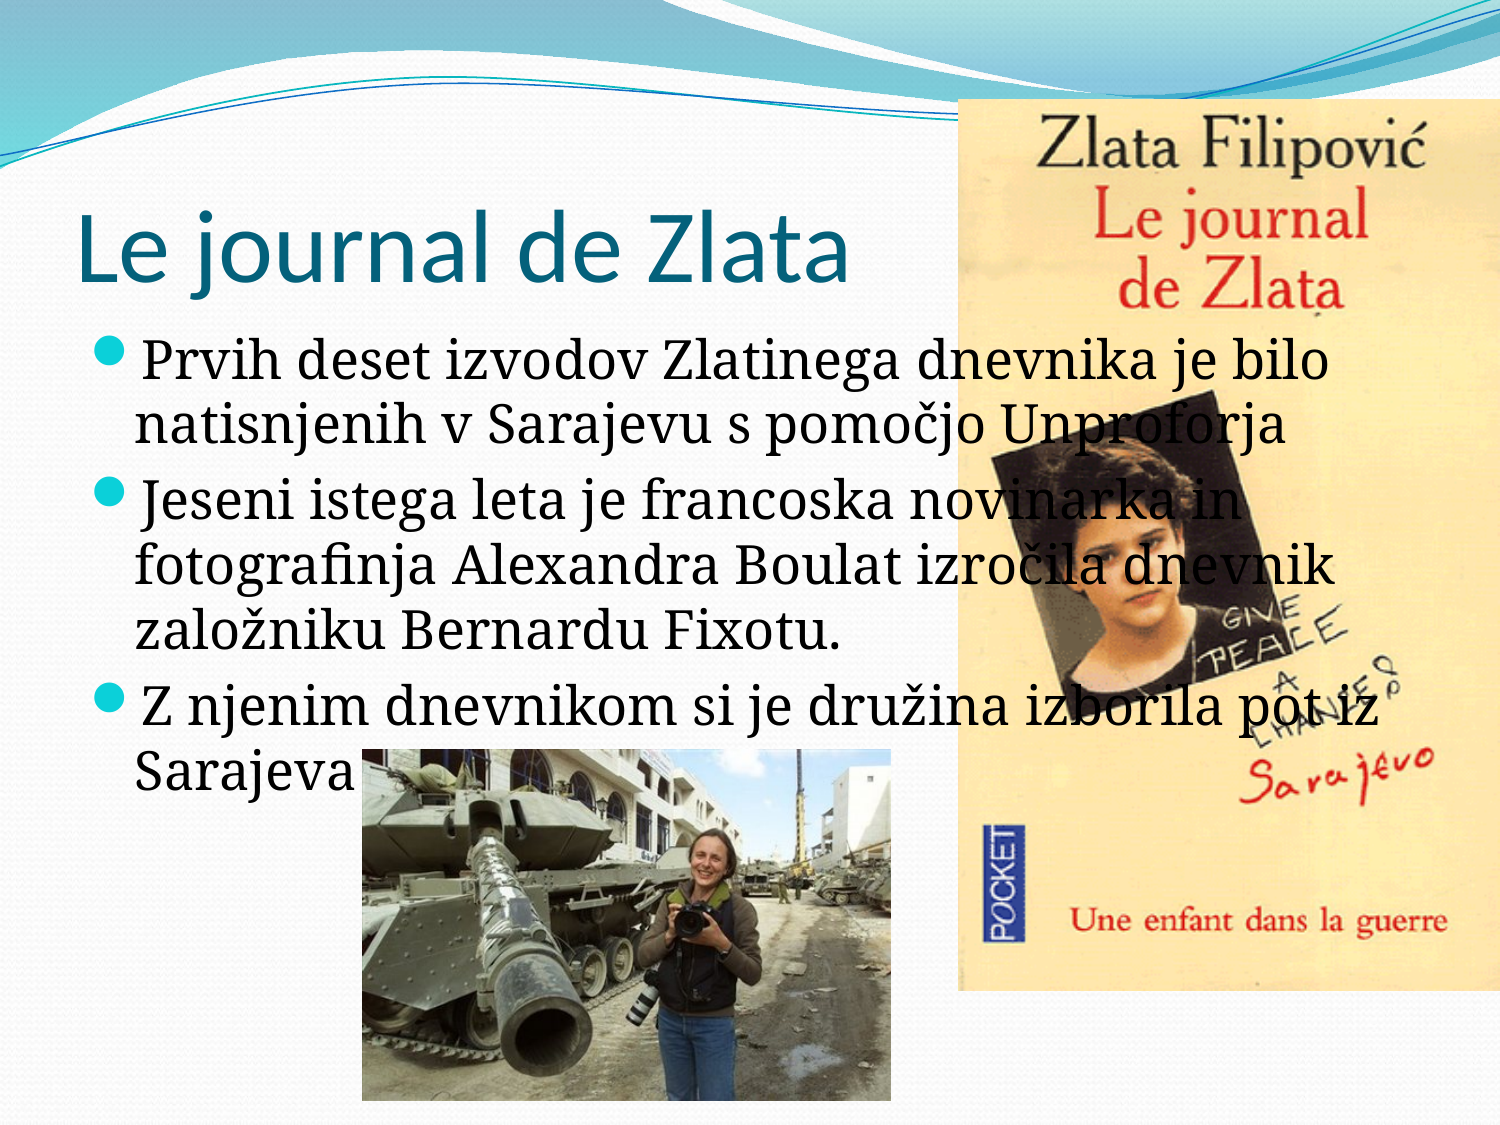

# Le journal de Zlata
Prvih deset izvodov Zlatinega dnevnika je bilo natisnjenih v Sarajevu s pomočjo Unproforja
Jeseni istega leta je francoska novinarka in fotografinja Alexandra Boulat izročila dnevnik založniku Bernardu Fixotu.
Z njenim dnevnikom si je družina izborila pot iz Sarajeva